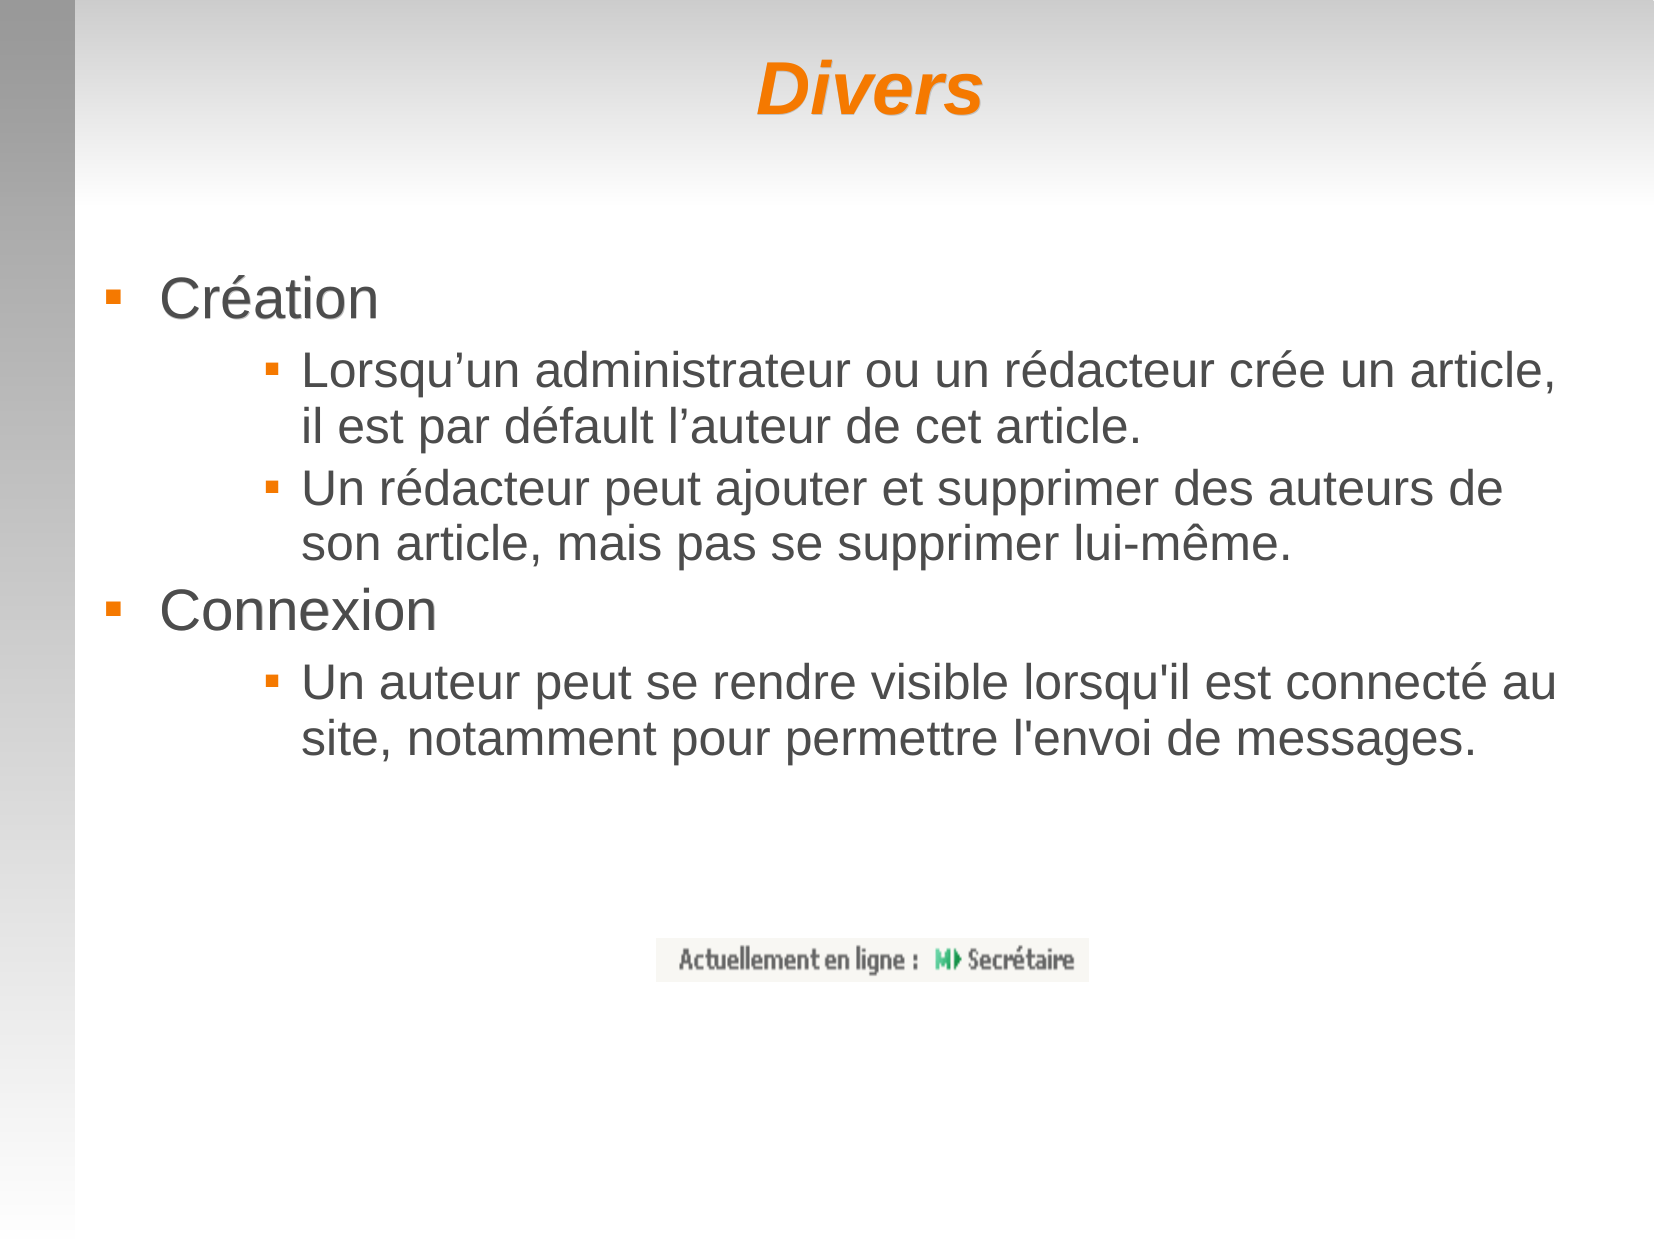

# Divers
Création
Lorsqu’un administrateur ou un rédacteur crée un article, il est par défault l’auteur de cet article.
Un rédacteur peut ajouter et supprimer des auteurs de son article, mais pas se supprimer lui-même.
Connexion
Un auteur peut se rendre visible lorsqu'il est connecté au site, notamment pour permettre l'envoi de messages.